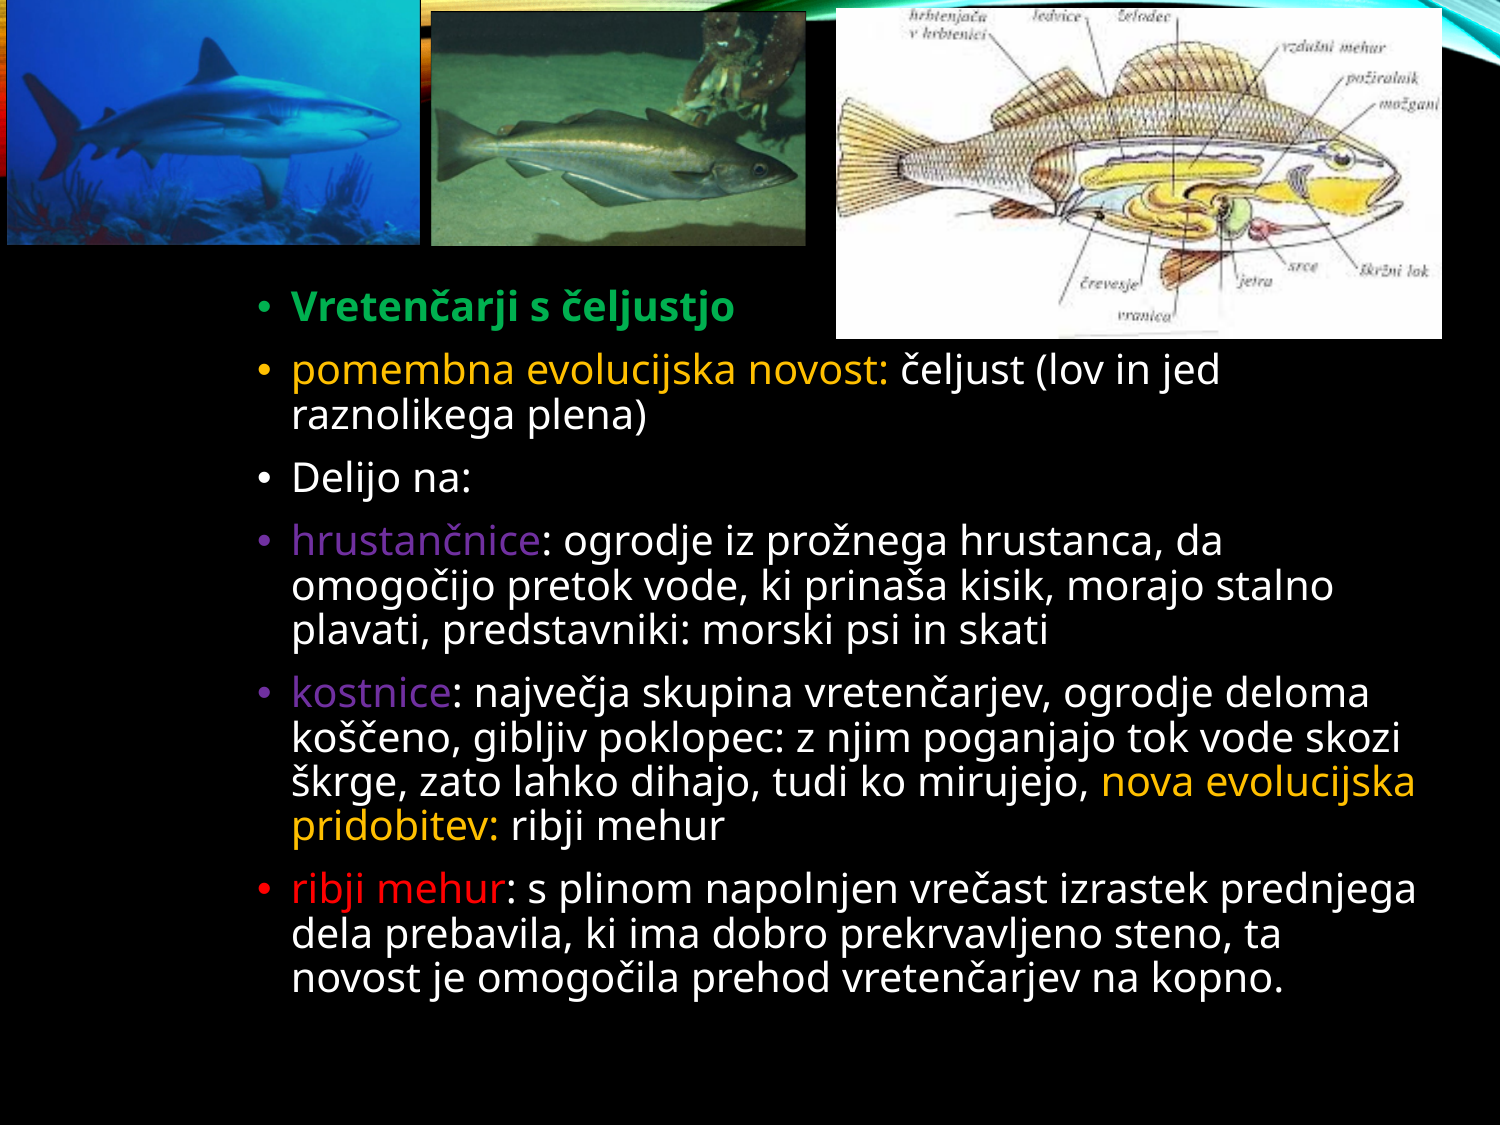

# Vretenčarji s čeljustjo
pomembna evolucijska novost: čeljust (lov in jed raznolikega plena)
Delijo na:
hrustančnice: ogrodje iz prožnega hrustanca, da omogočijo pretok vode, ki prinaša kisik, morajo stalno plavati, predstavniki: morski psi in skati
kostnice: največja skupina vretenčarjev, ogrodje deloma koščeno, gibljiv poklopec: z njim poganjajo tok vode skozi škrge, zato lahko dihajo, tudi ko mirujejo, nova evolucijska pridobitev: ribji mehur
ribji mehur: s plinom napolnjen vrečast izrastek prednjega dela prebavila, ki ima dobro prekrvavljeno steno, ta novost je omogočila prehod vretenčarjev na kopno.